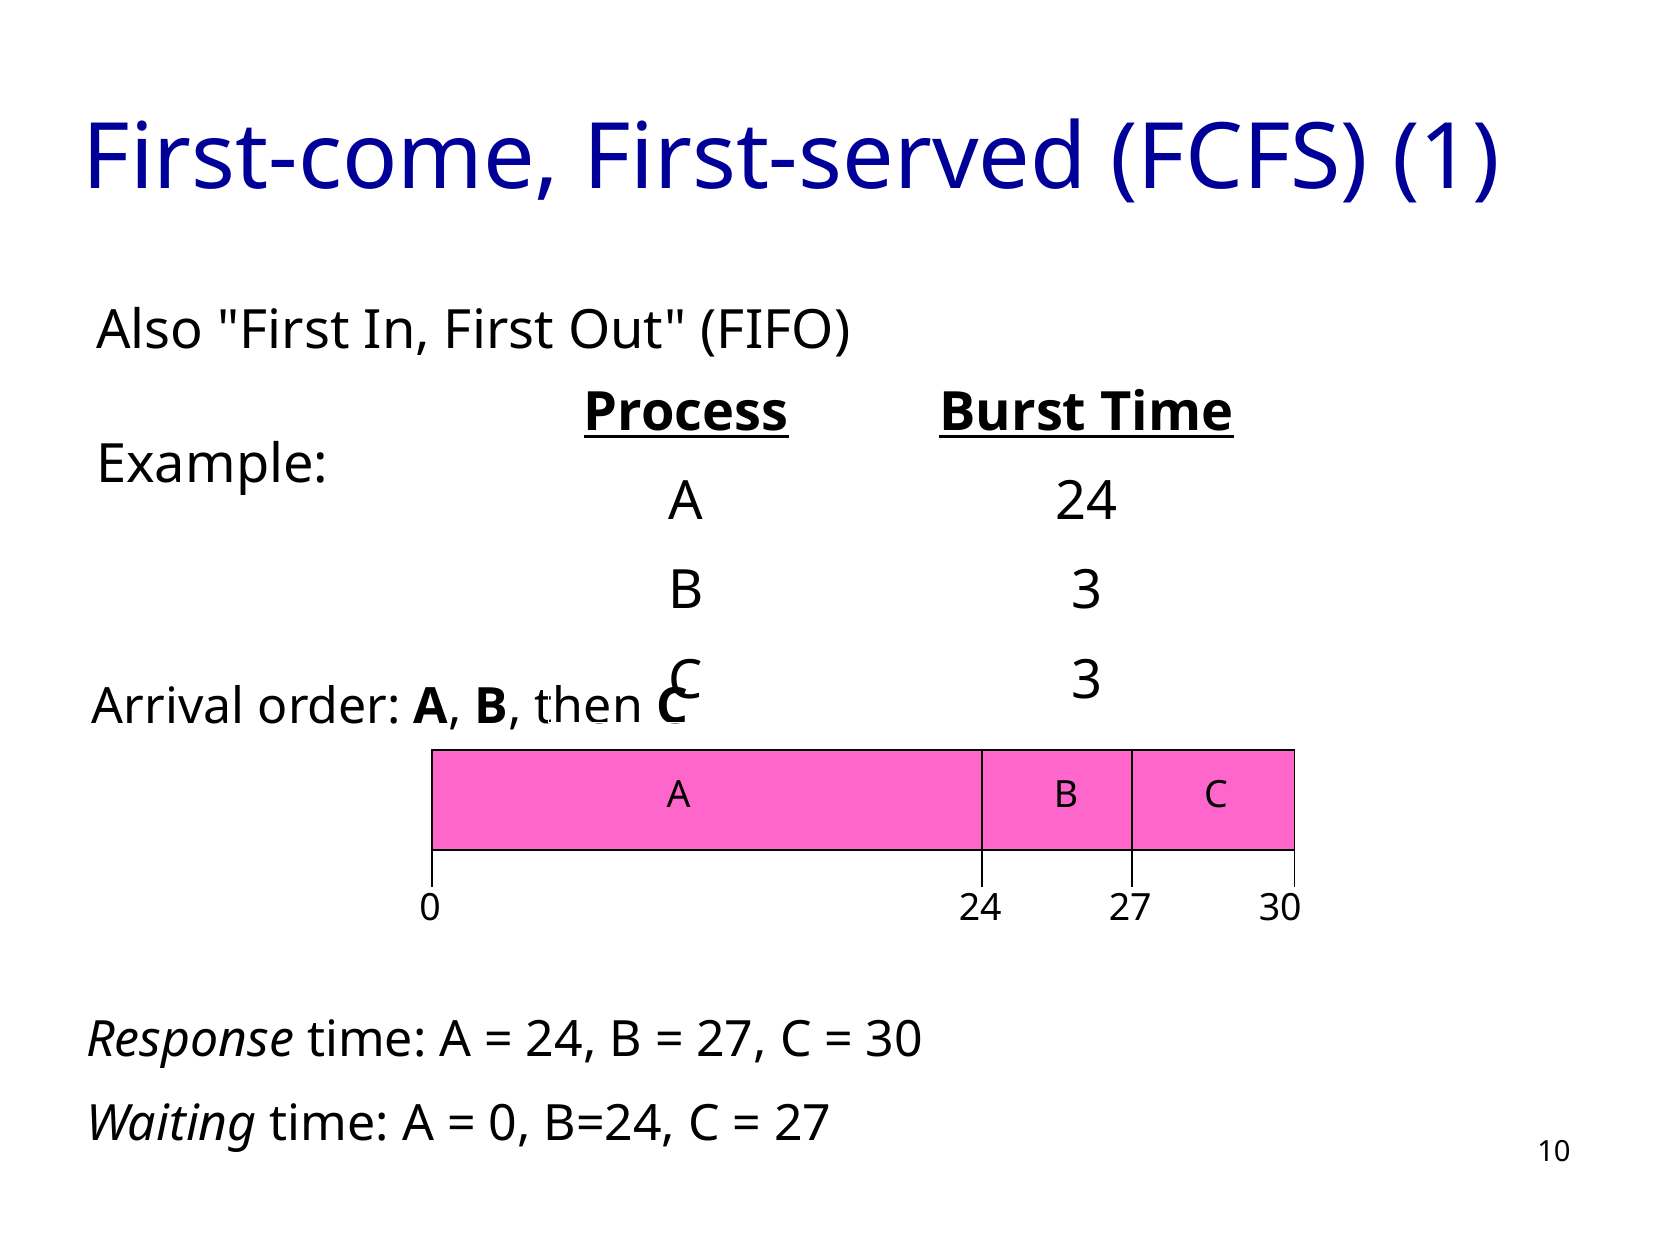

# First-come, First-served (FCFS) (1)
Also "First In, First Out" (FIFO)
Example:
| Process | Burst Time |
| --- | --- |
| A | 24 |
| B | 3 |
| C | 3 |
Arrival order: A, B, then C
A
B
C
0
24
27
30
Response time: A = 24, B = 27, C = 30
Waiting time: A = 0, B=24, C = 27
10